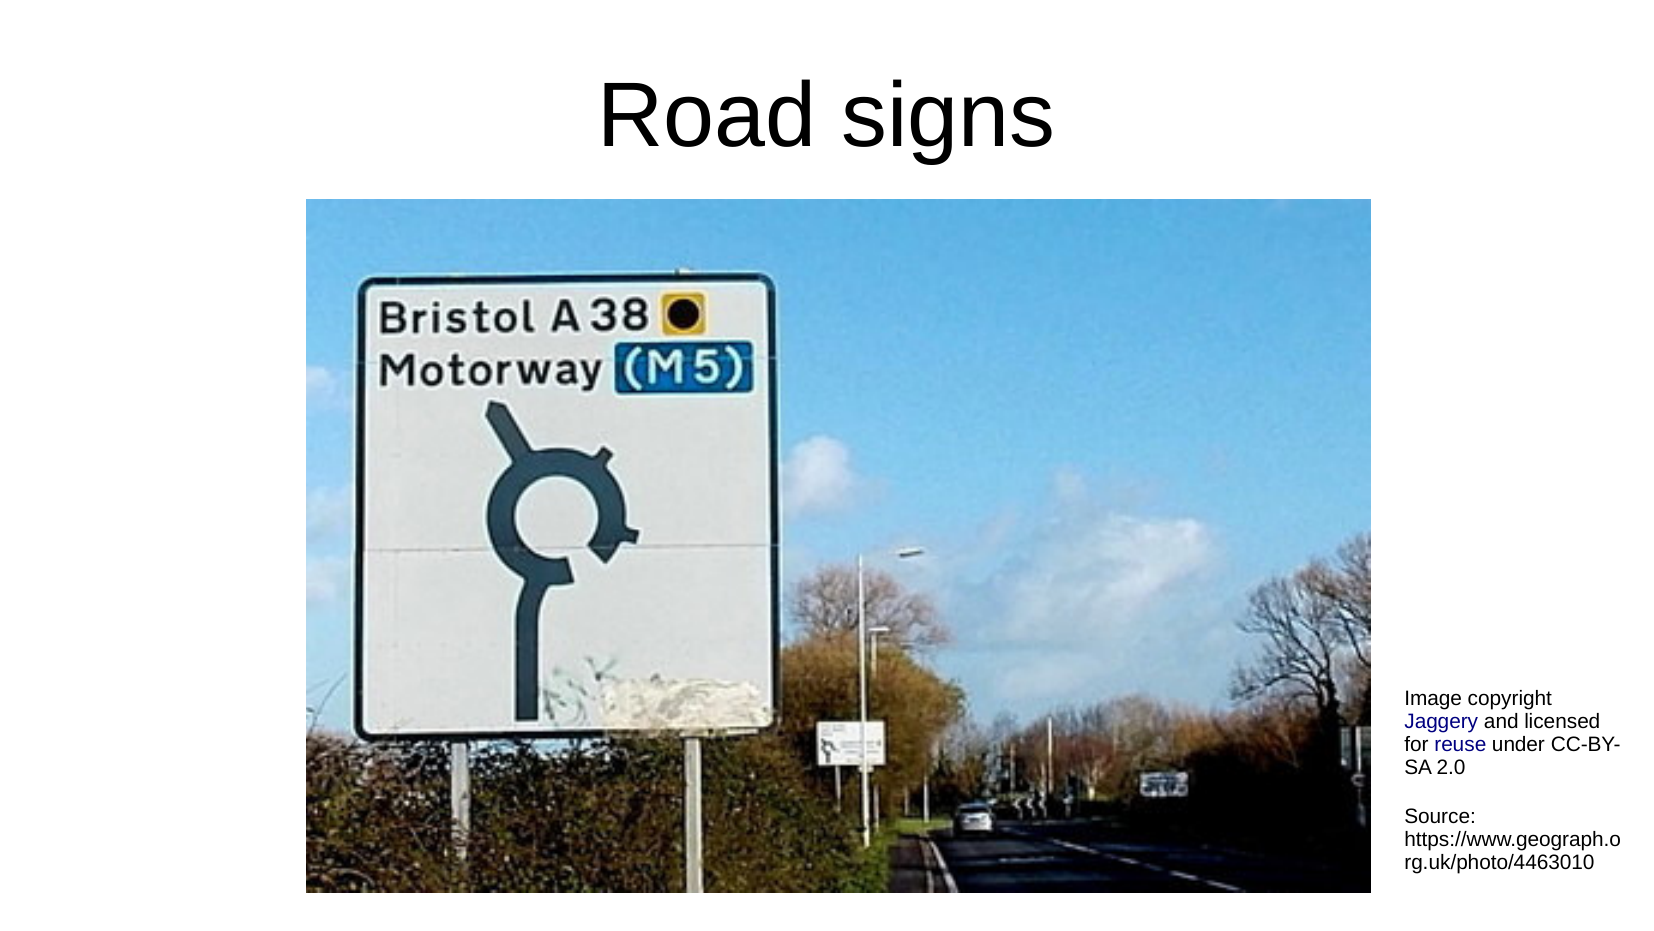

# Road signs
Image copyright Jaggery and licensed for reuse under CC-BY-SA 2.0
Source: https://www.geograph.org.uk/photo/4463010